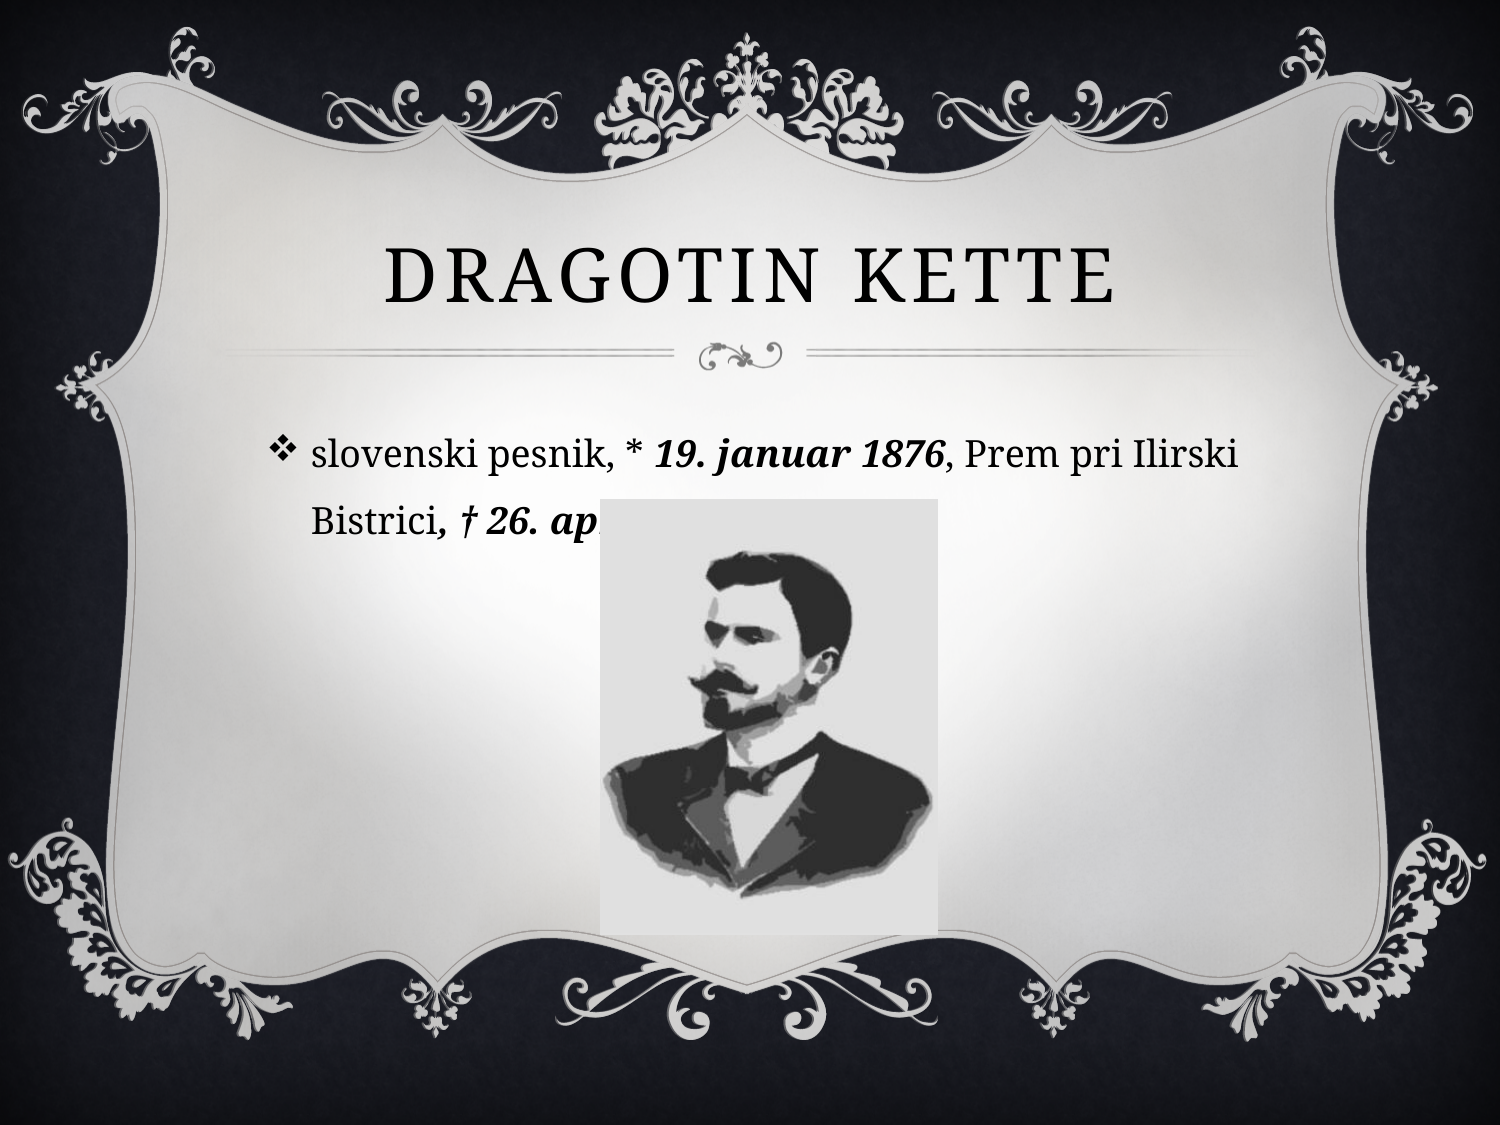

# Dragotin kette
slovenski pesnik, * 19. januar 1876, Prem pri Ilirski Bistrici, † 26. april 1899, Ljubljana.